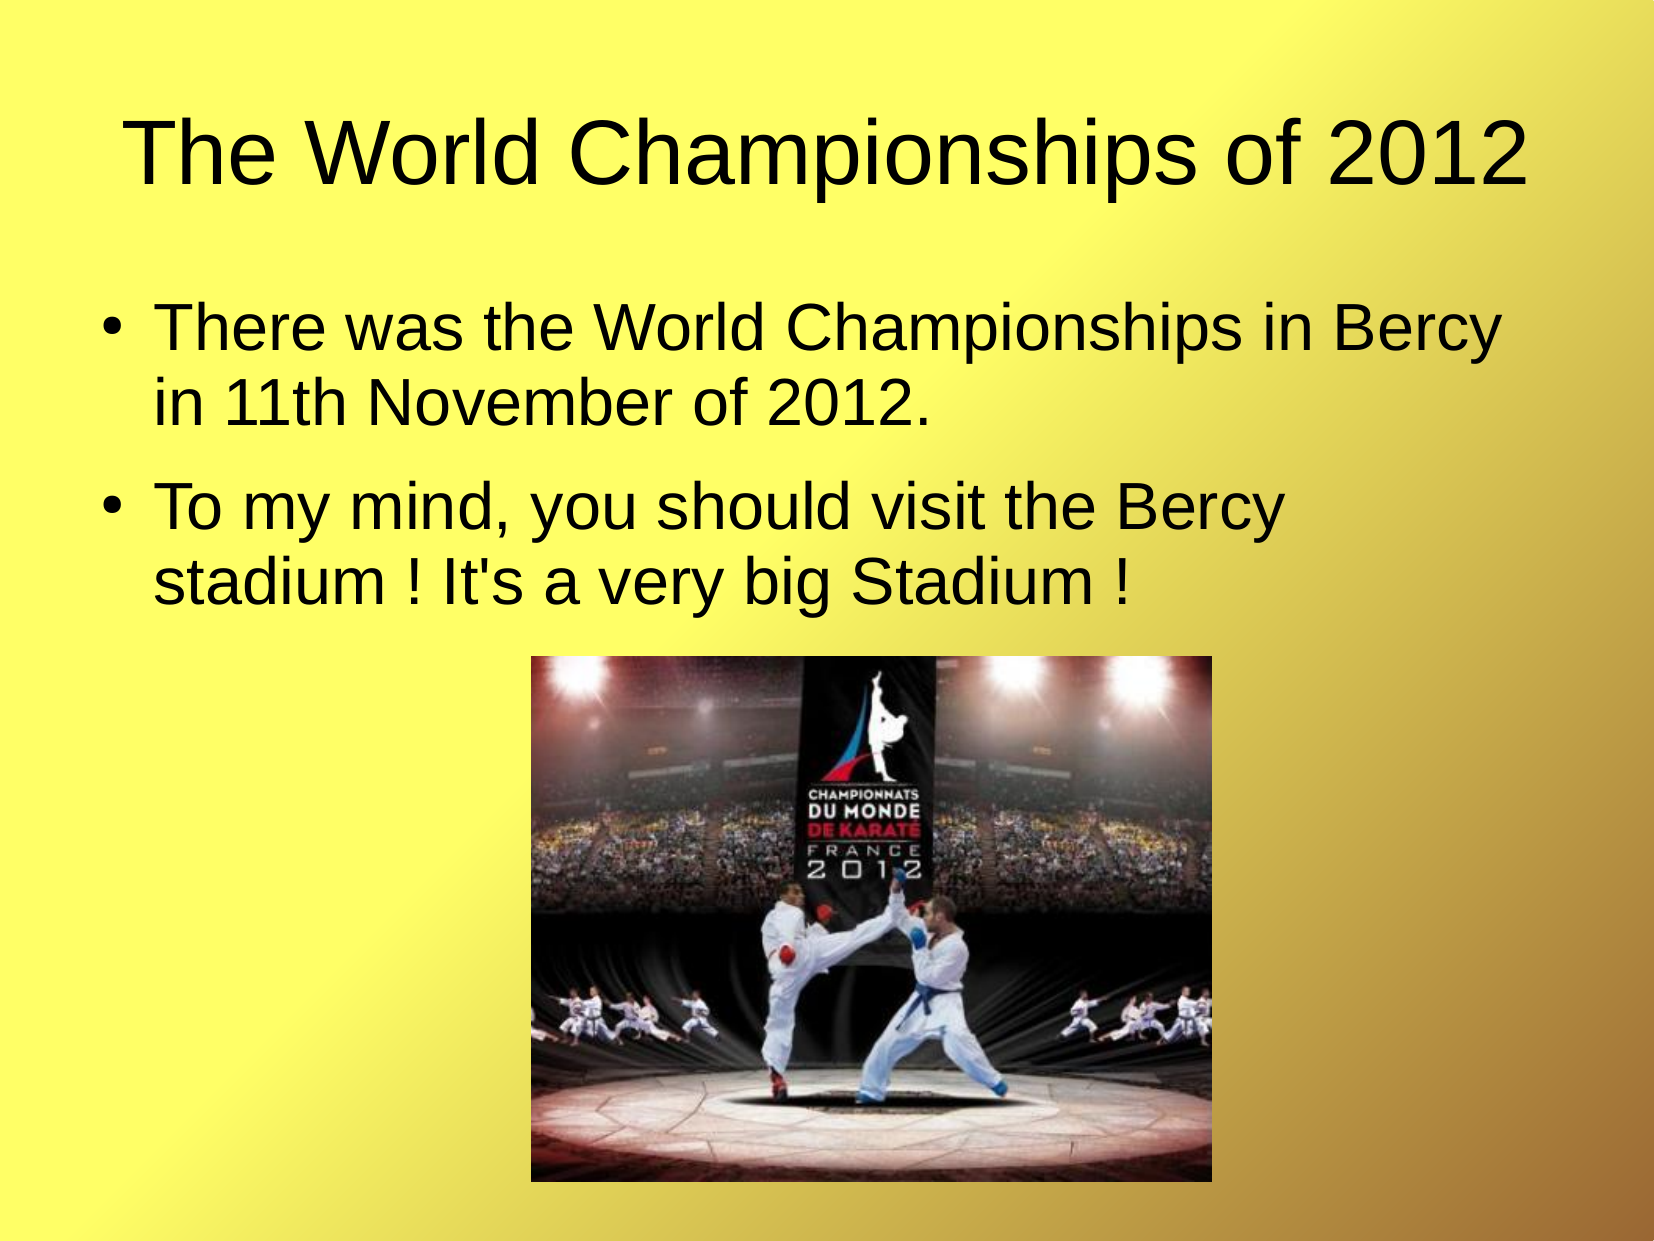

# The World Championships of 2012
There was the World Championships in Bercy in 11th November of 2012.
To my mind, you should visit the Bercy stadium ! It's a very big Stadium !